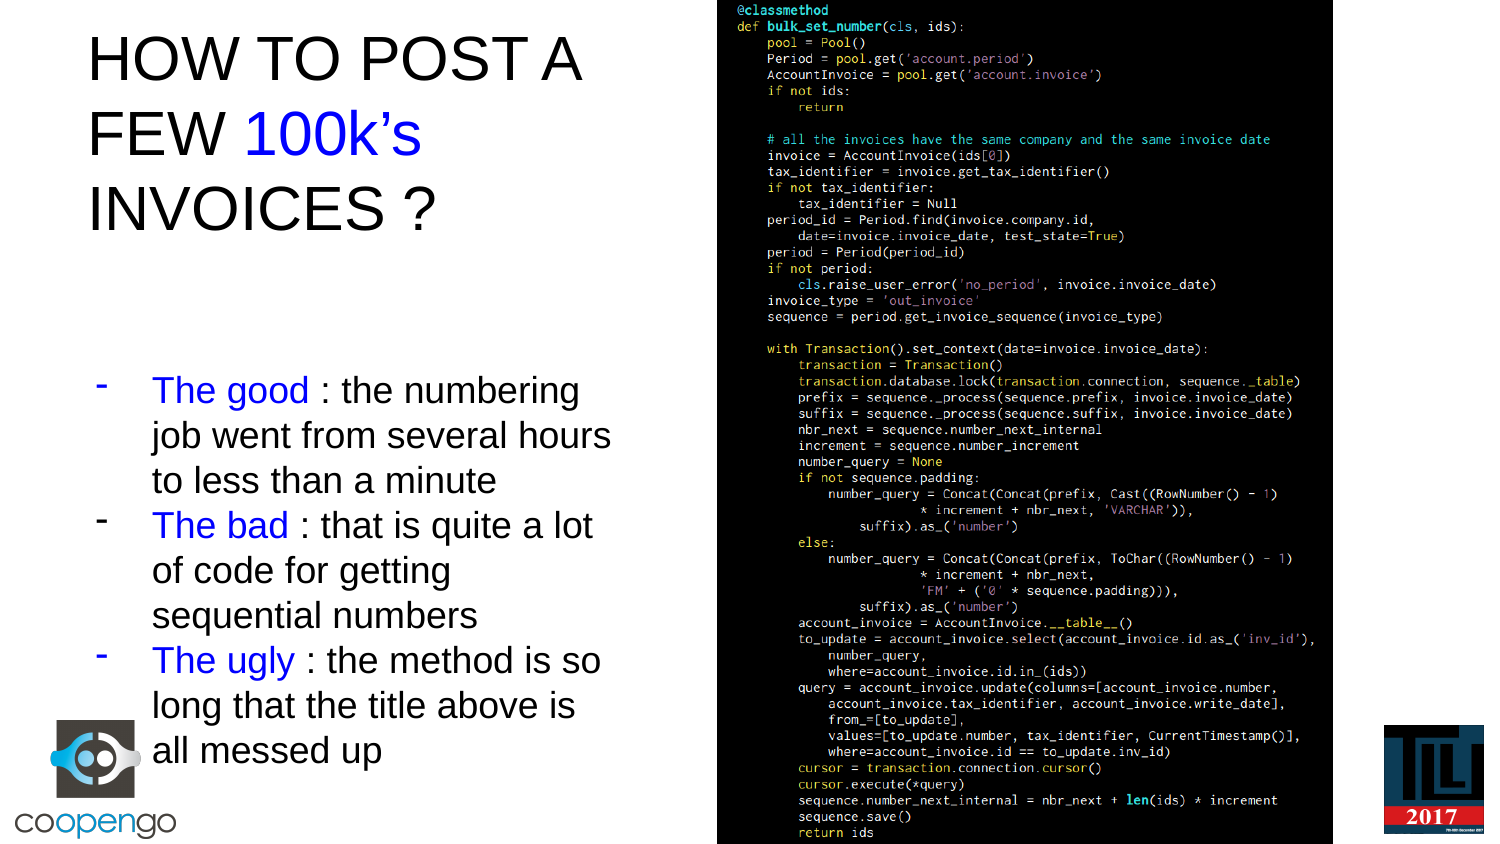

# HOW TO POST A FEW 100k’s INVOICES ?
The good : the numbering job went from several hours to less than a minute
The bad : that is quite a lot of code for getting sequential numbers
The ugly : the method is so long that the title above is all messed up